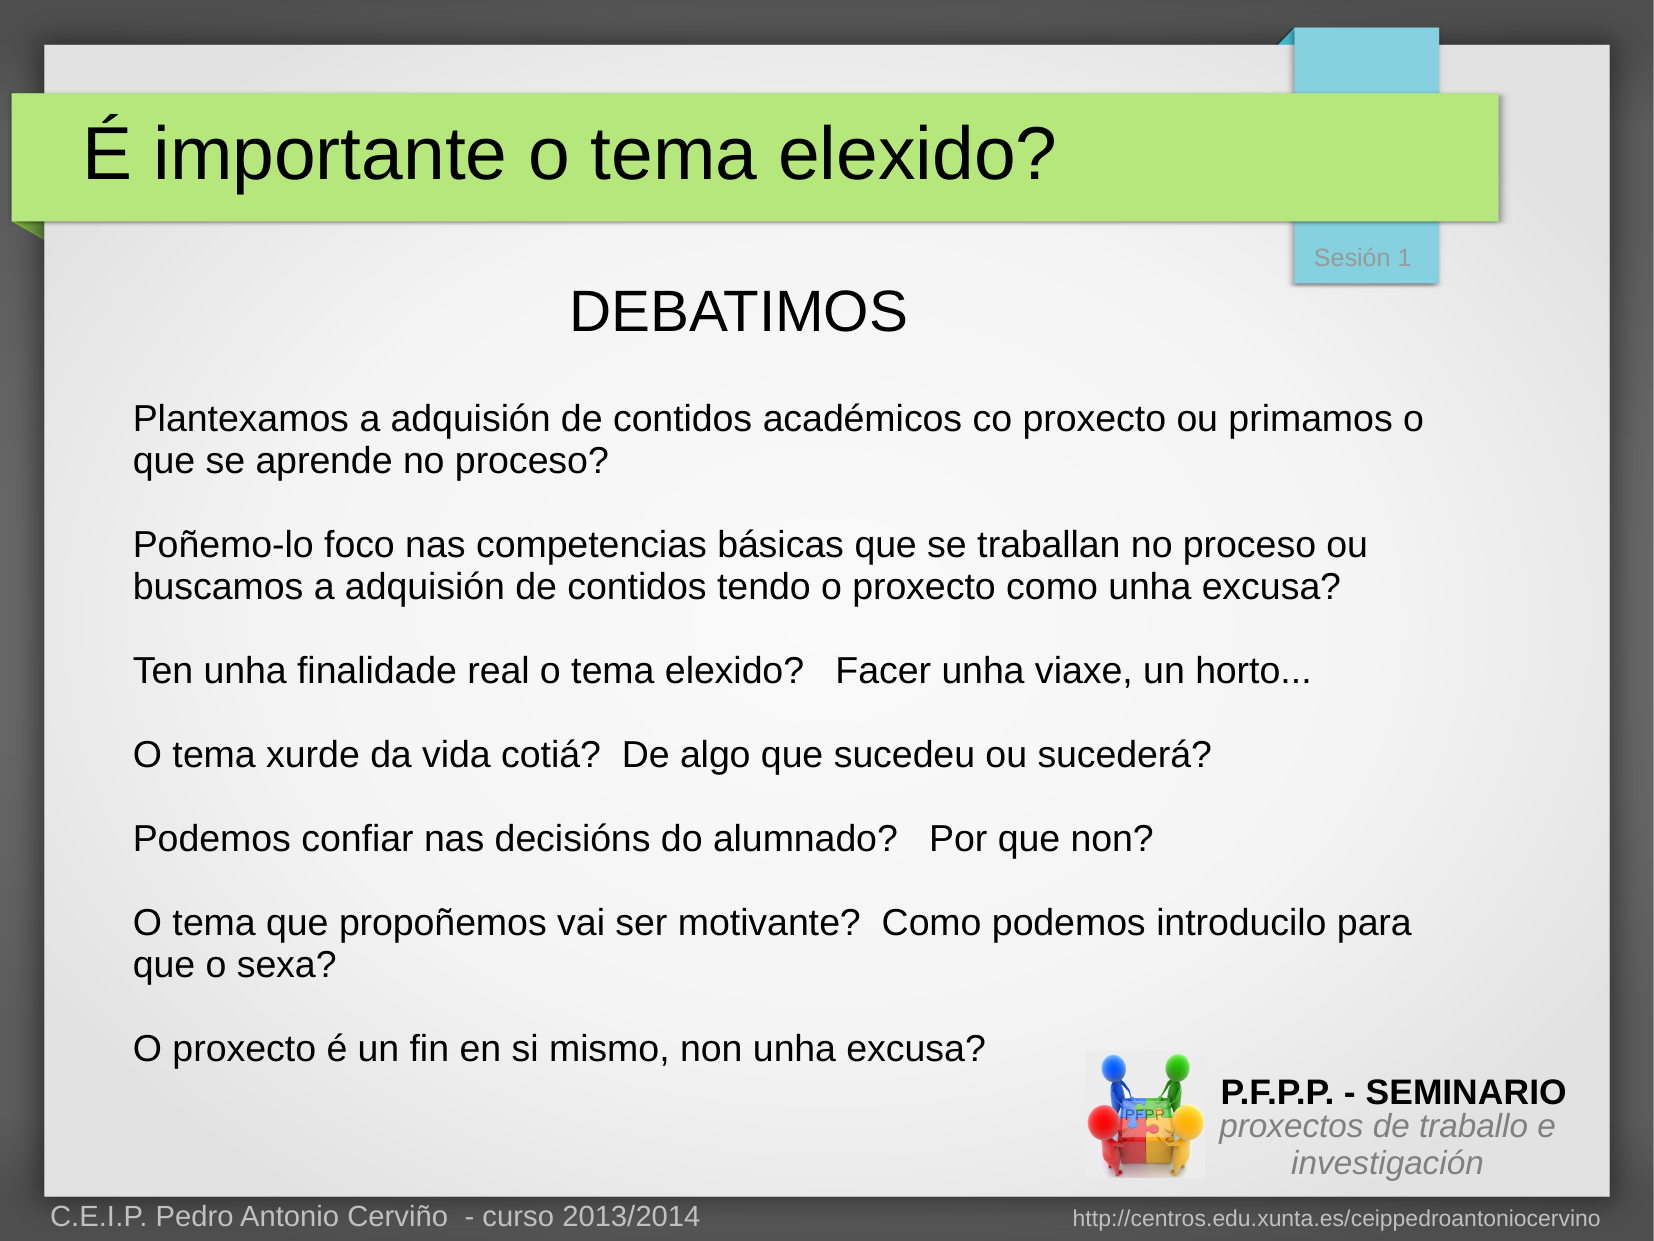

# É importante o tema elexido?
Sesión 1
DEBATIMOS
Plantexamos a adquisión de contidos académicos co proxecto ou primamos o que se aprende no proceso?
Poñemo-lo foco nas competencias básicas que se traballan no proceso ou buscamos a adquisión de contidos tendo o proxecto como unha excusa?
Ten unha finalidade real o tema elexido? Facer unha viaxe, un horto...
O tema xurde da vida cotiá? De algo que sucedeu ou sucederá?
Podemos confiar nas decisións do alumnado? Por que non?
O tema que propoñemos vai ser motivante? Como podemos introducilo para que o sexa?
O proxecto é un fin en si mismo, non unha excusa?
P.F.P.P. - SEMINARIO
proxectos de traballo e investigación
C.E.I.P. Pedro Antonio Cerviño - curso 2013/2014 http://centros.edu.xunta.es/ceippedroantoniocervino